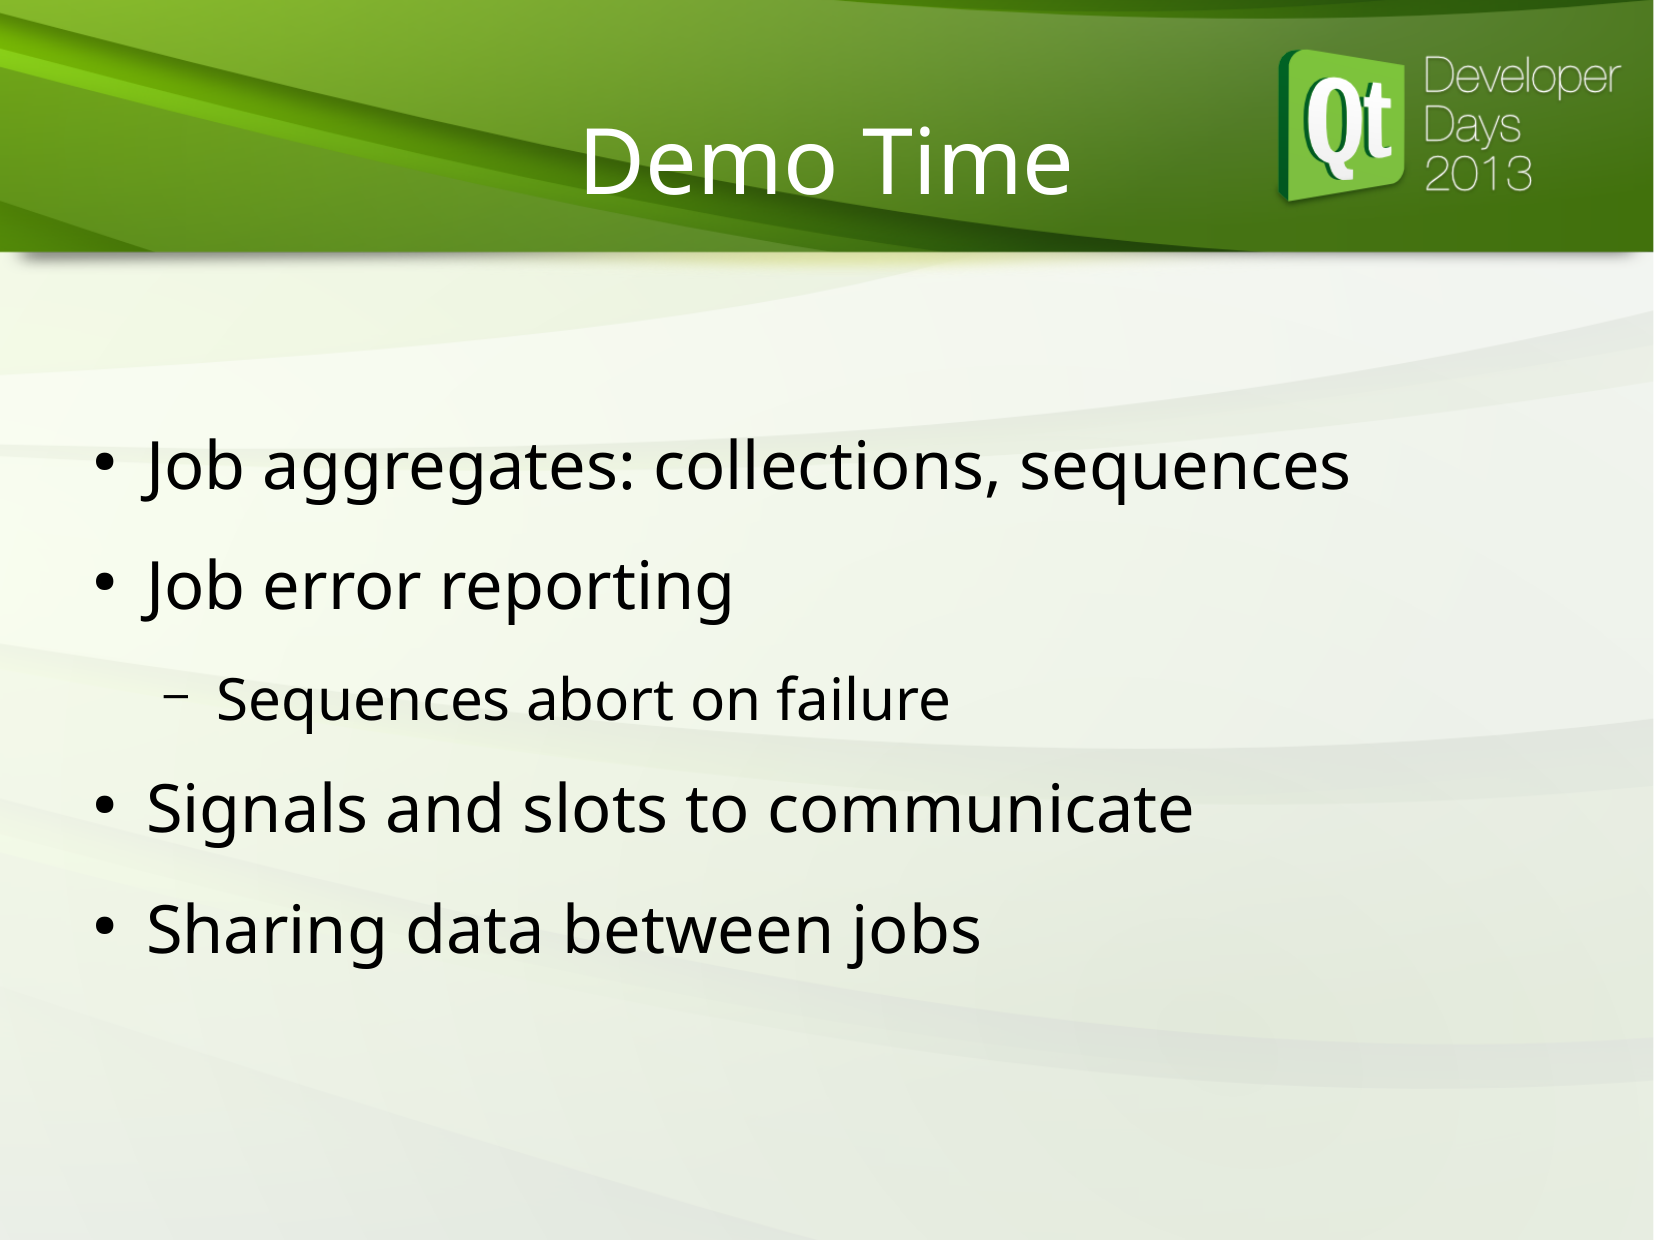

# Demo Time
Job aggregates: collections, sequences
Job error reporting
Sequences abort on failure
Signals and slots to communicate
Sharing data between jobs